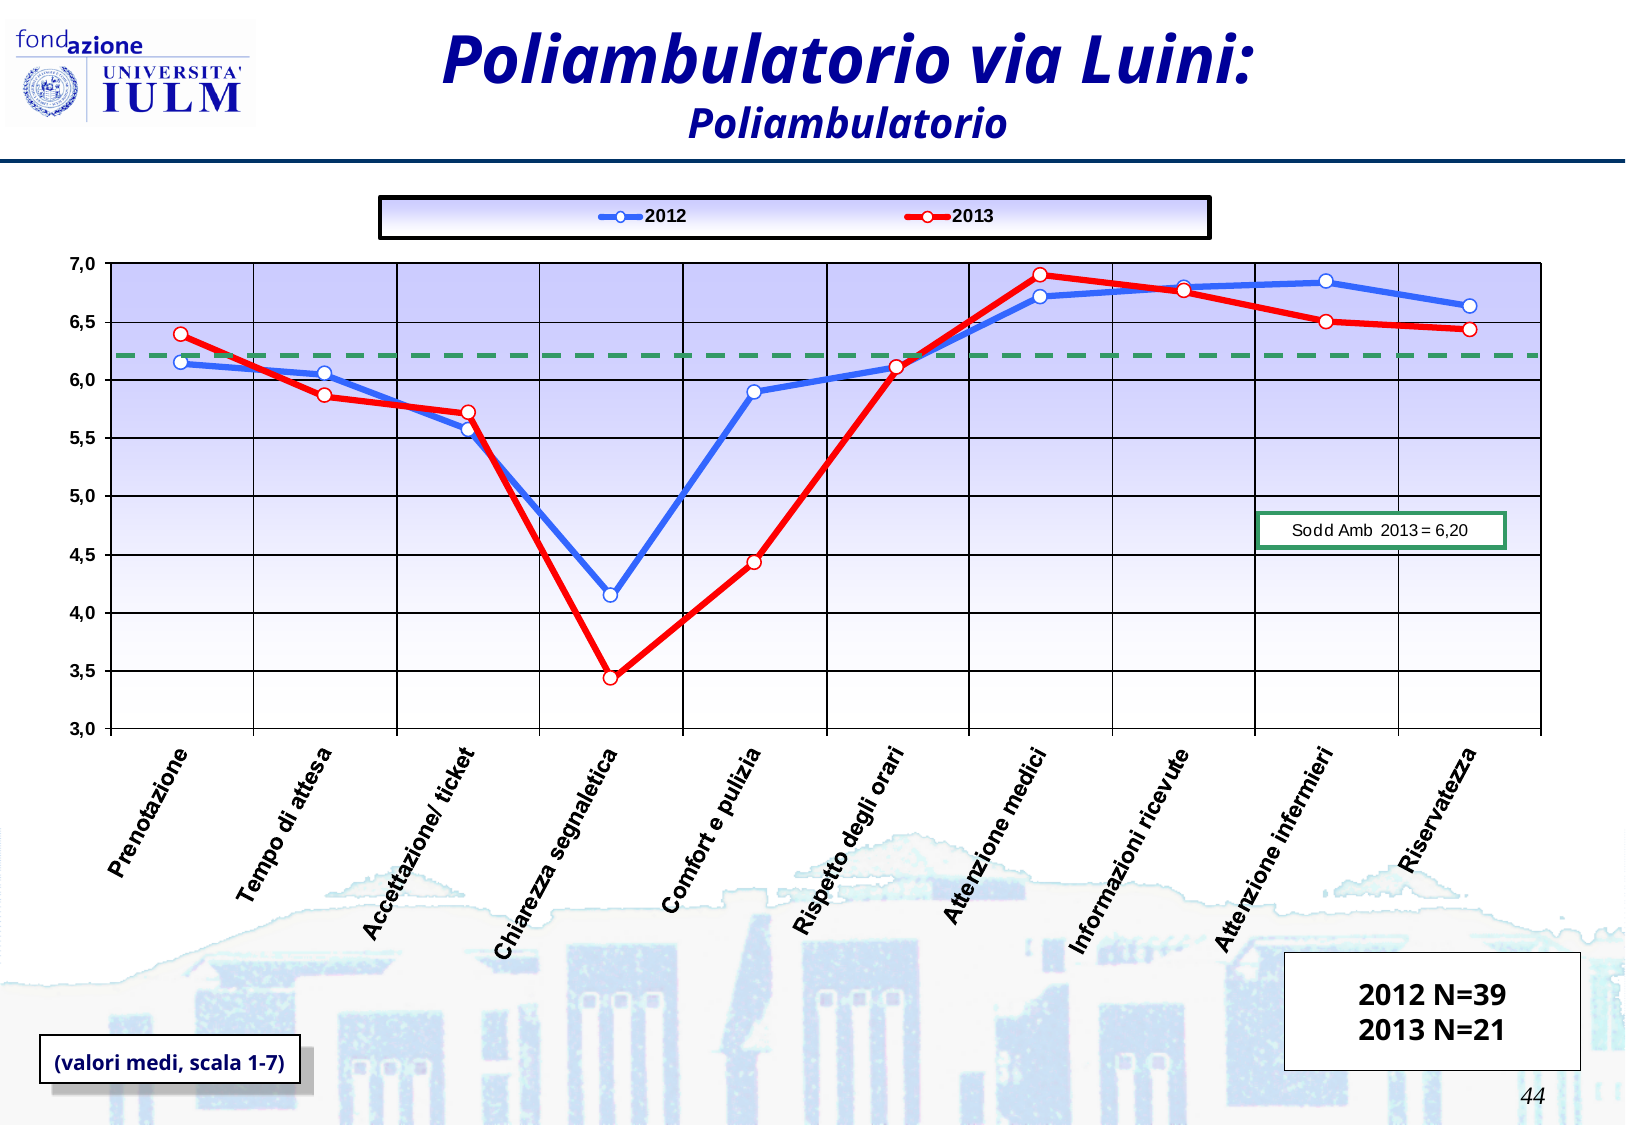

Poliambulatorio via Luini: Poliambulatorio
2012 N=39
2013 N=21
(valori medi, scala 1-7)